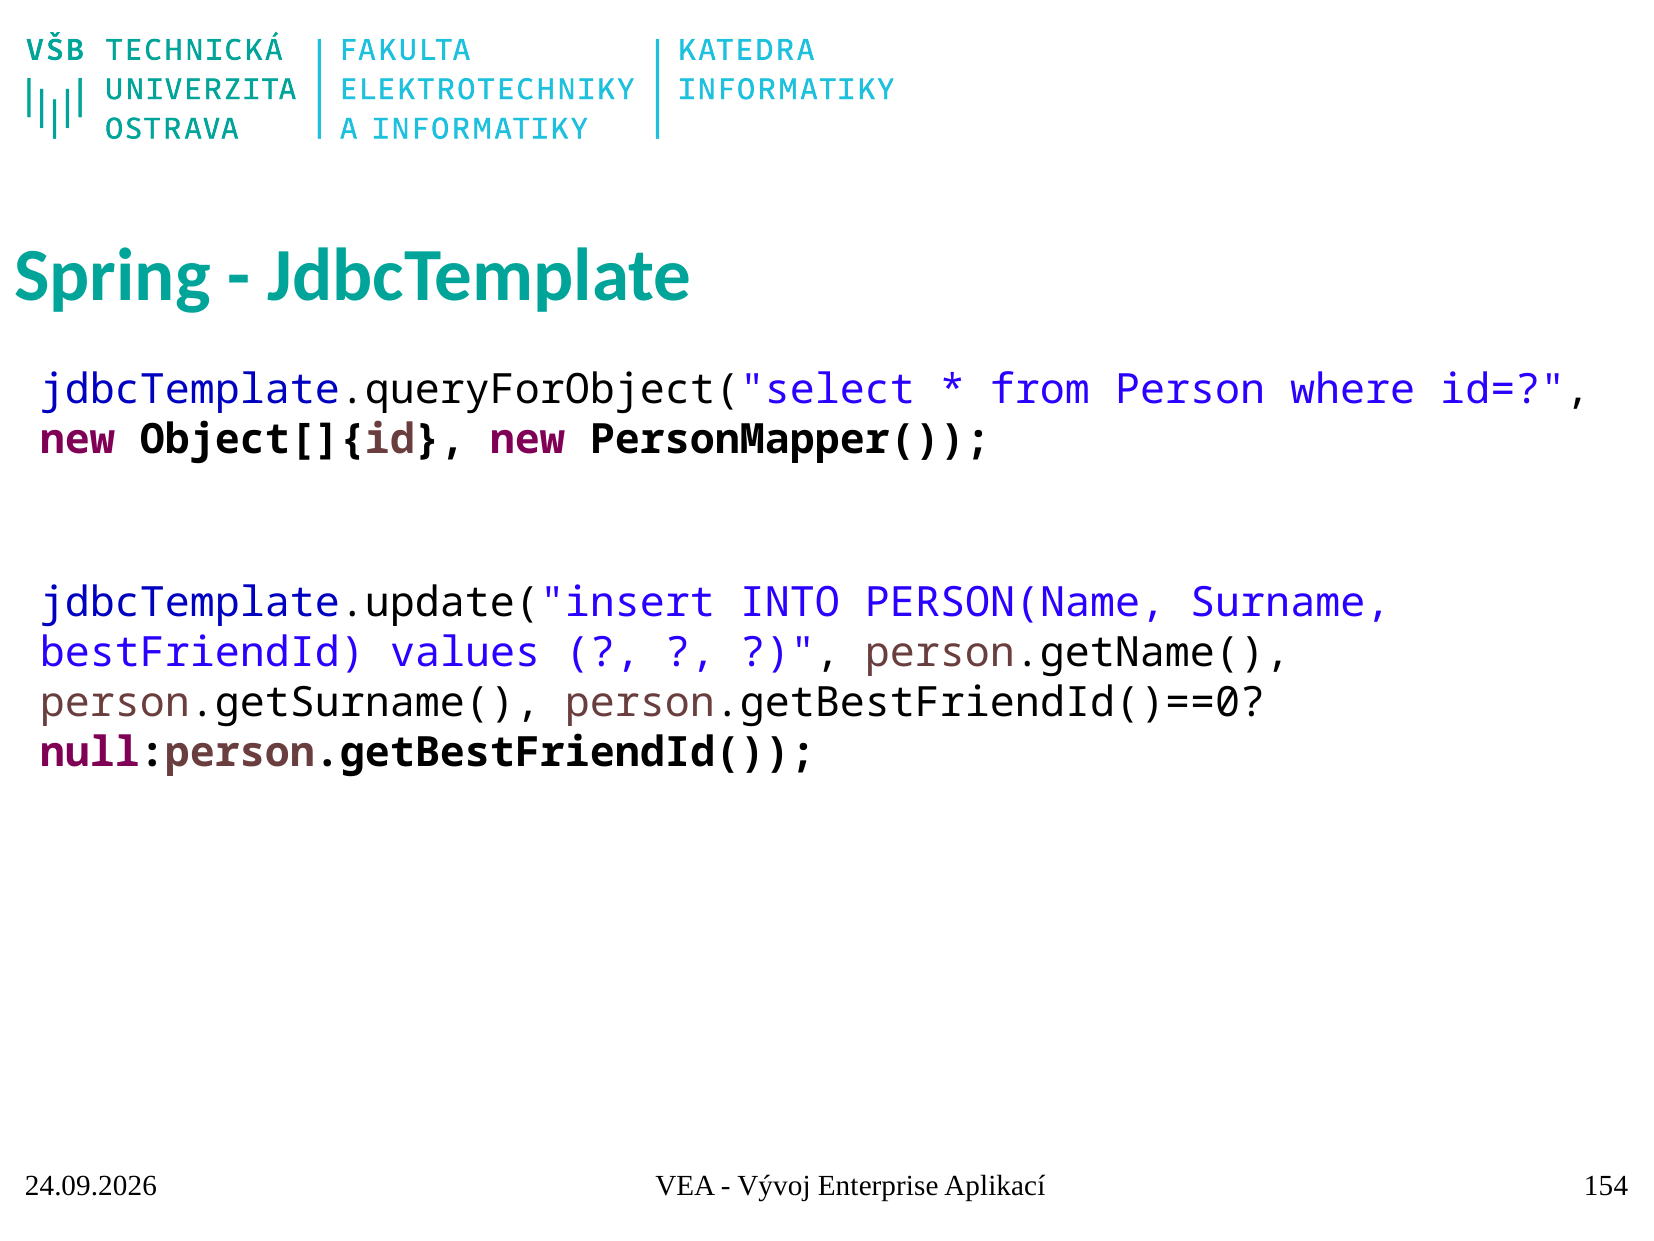

Spring - JdbcTemplate
# jdbcTemplate.queryForObject("select * from Person where id=?", new Object[]{id}, new PersonMapper());
jdbcTemplate.update("insert INTO PERSON(Name, Surname, bestFriendId) values (?, ?, ?)", person.getName(), person.getSurname(), person.getBestFriendId()==0?null:person.getBestFriendId());
VEA - Vývoj Enterprise Aplikací
154